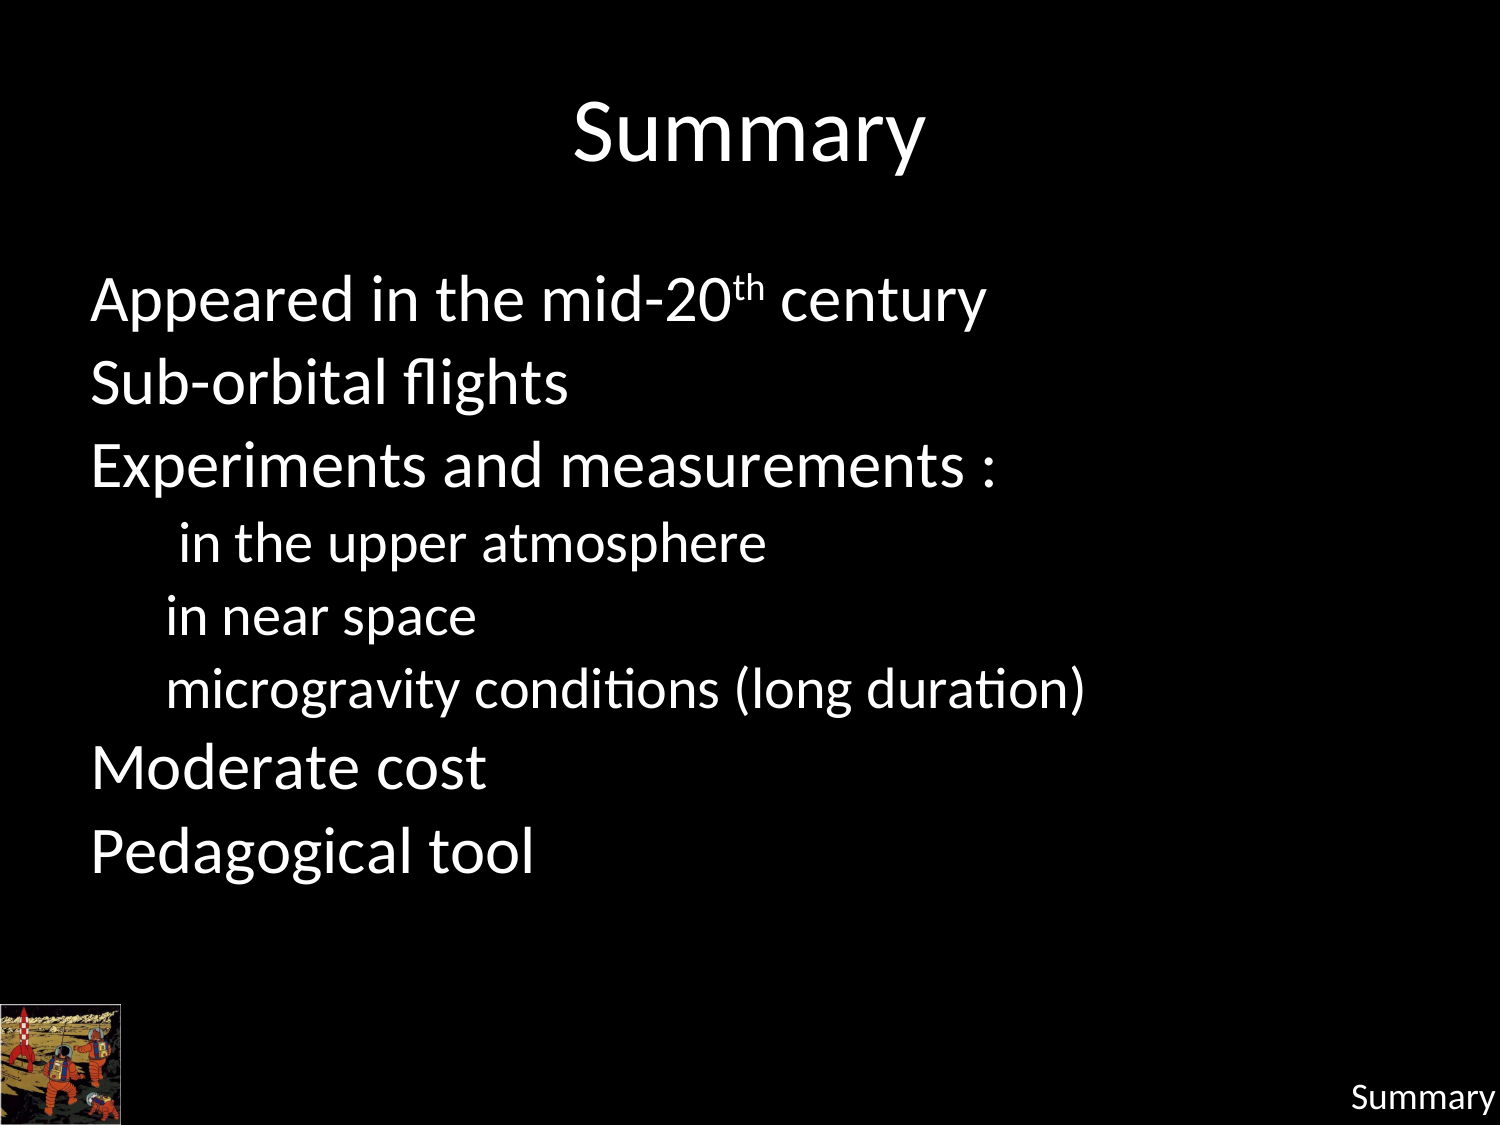

# Summary
Appeared in the mid-20th century
Sub-orbital flights
Experiments and measurements :
 in the upper atmosphere
in near space
microgravity conditions (long duration)
Moderate cost
Pedagogical tool
Summary